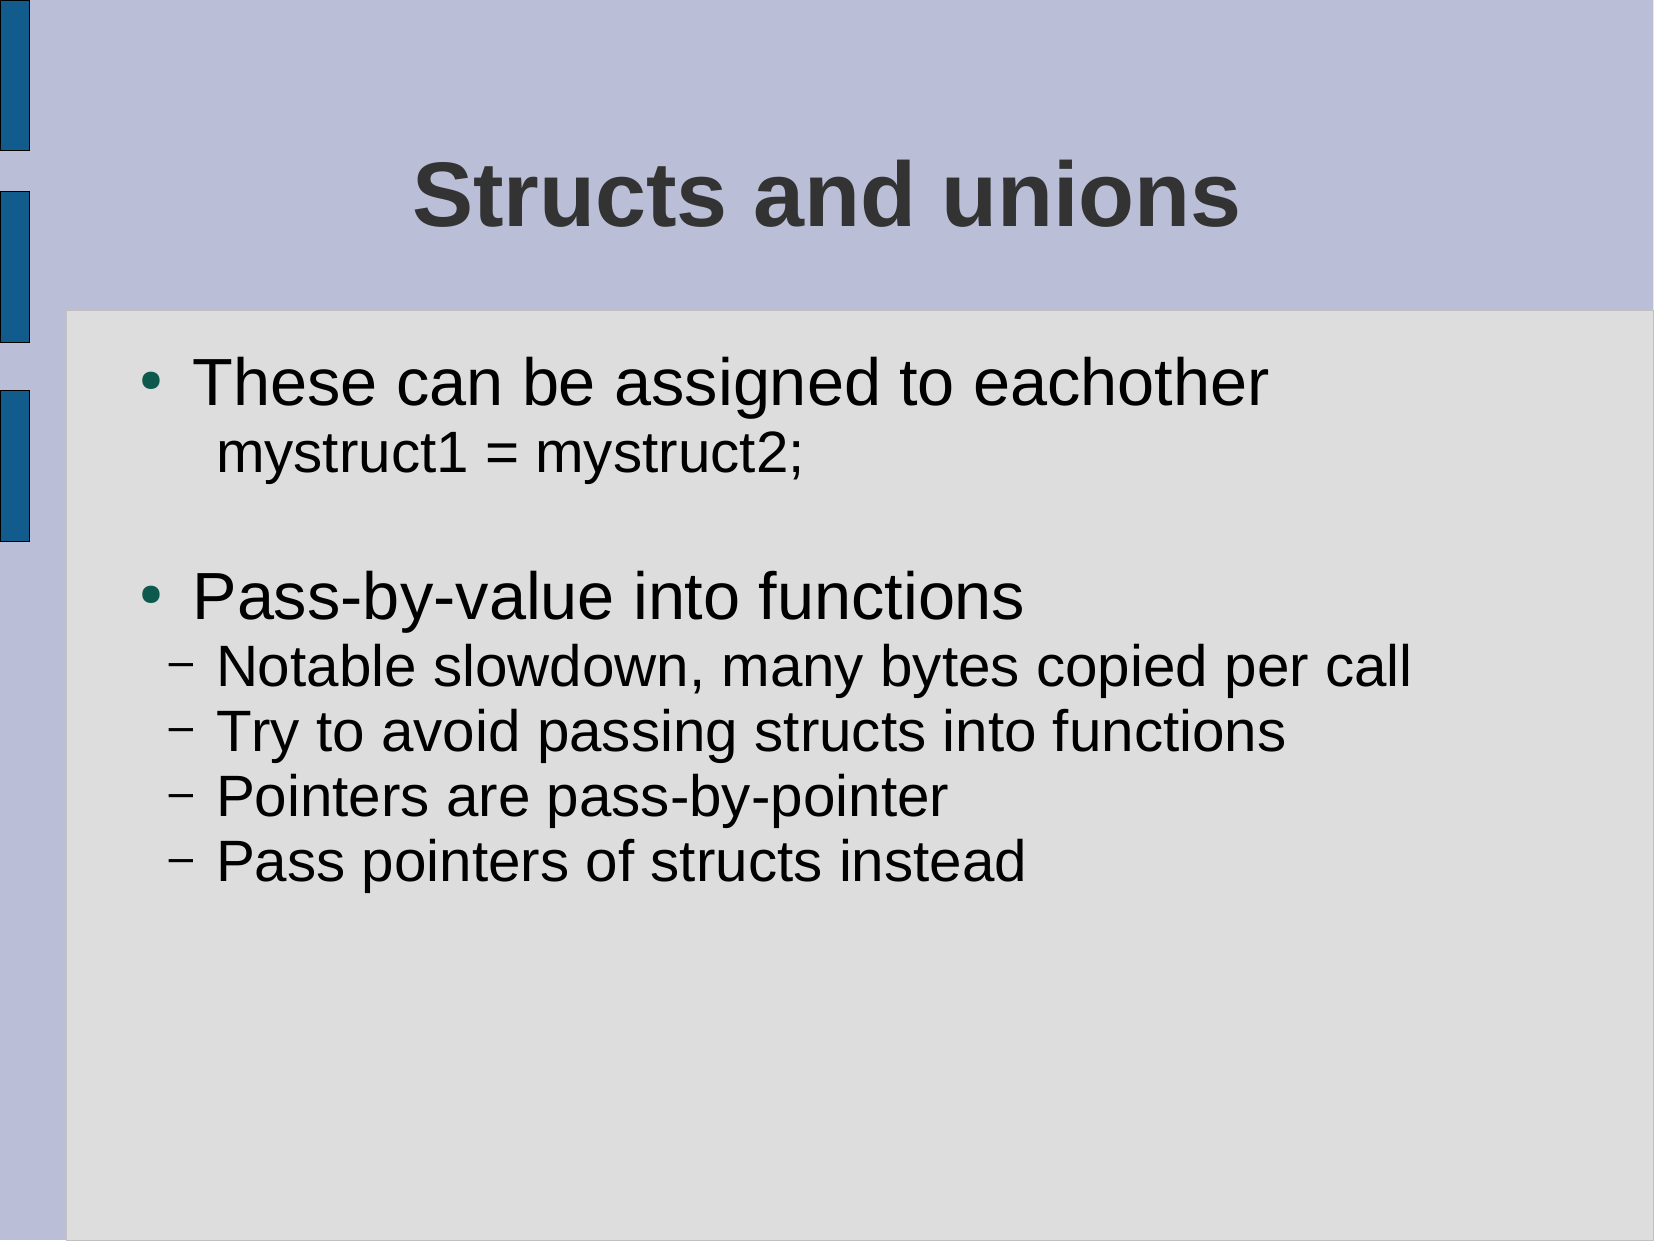

# Structs and unions
These can be assigned to eachother
mystruct1 = mystruct2;
Pass-by-value into functions
Notable slowdown, many bytes copied per call
Try to avoid passing structs into functions
Pointers are pass-by-pointer
Pass pointers of structs instead